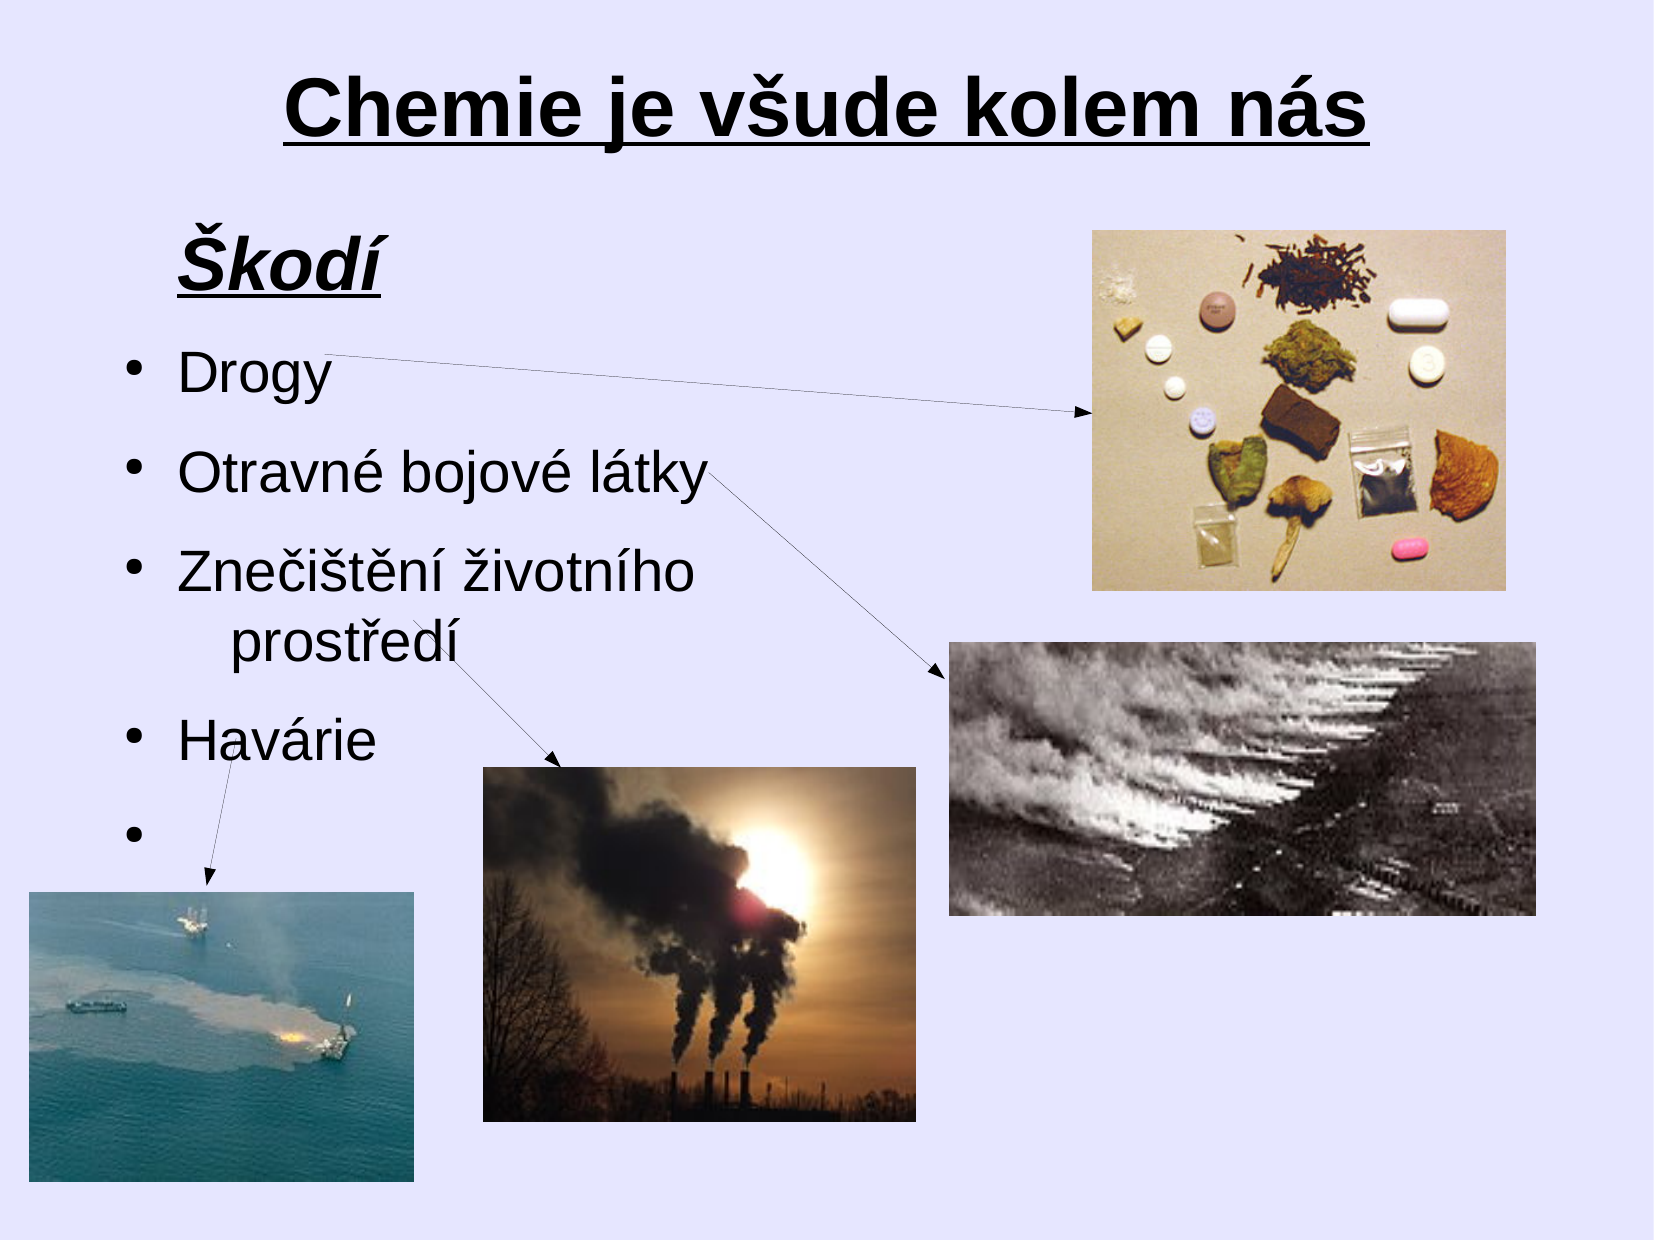

# Chemie je všude kolem nás
Škodí
Drogy
Otravné bojové látky
Znečištění životního prostředí
Havárie